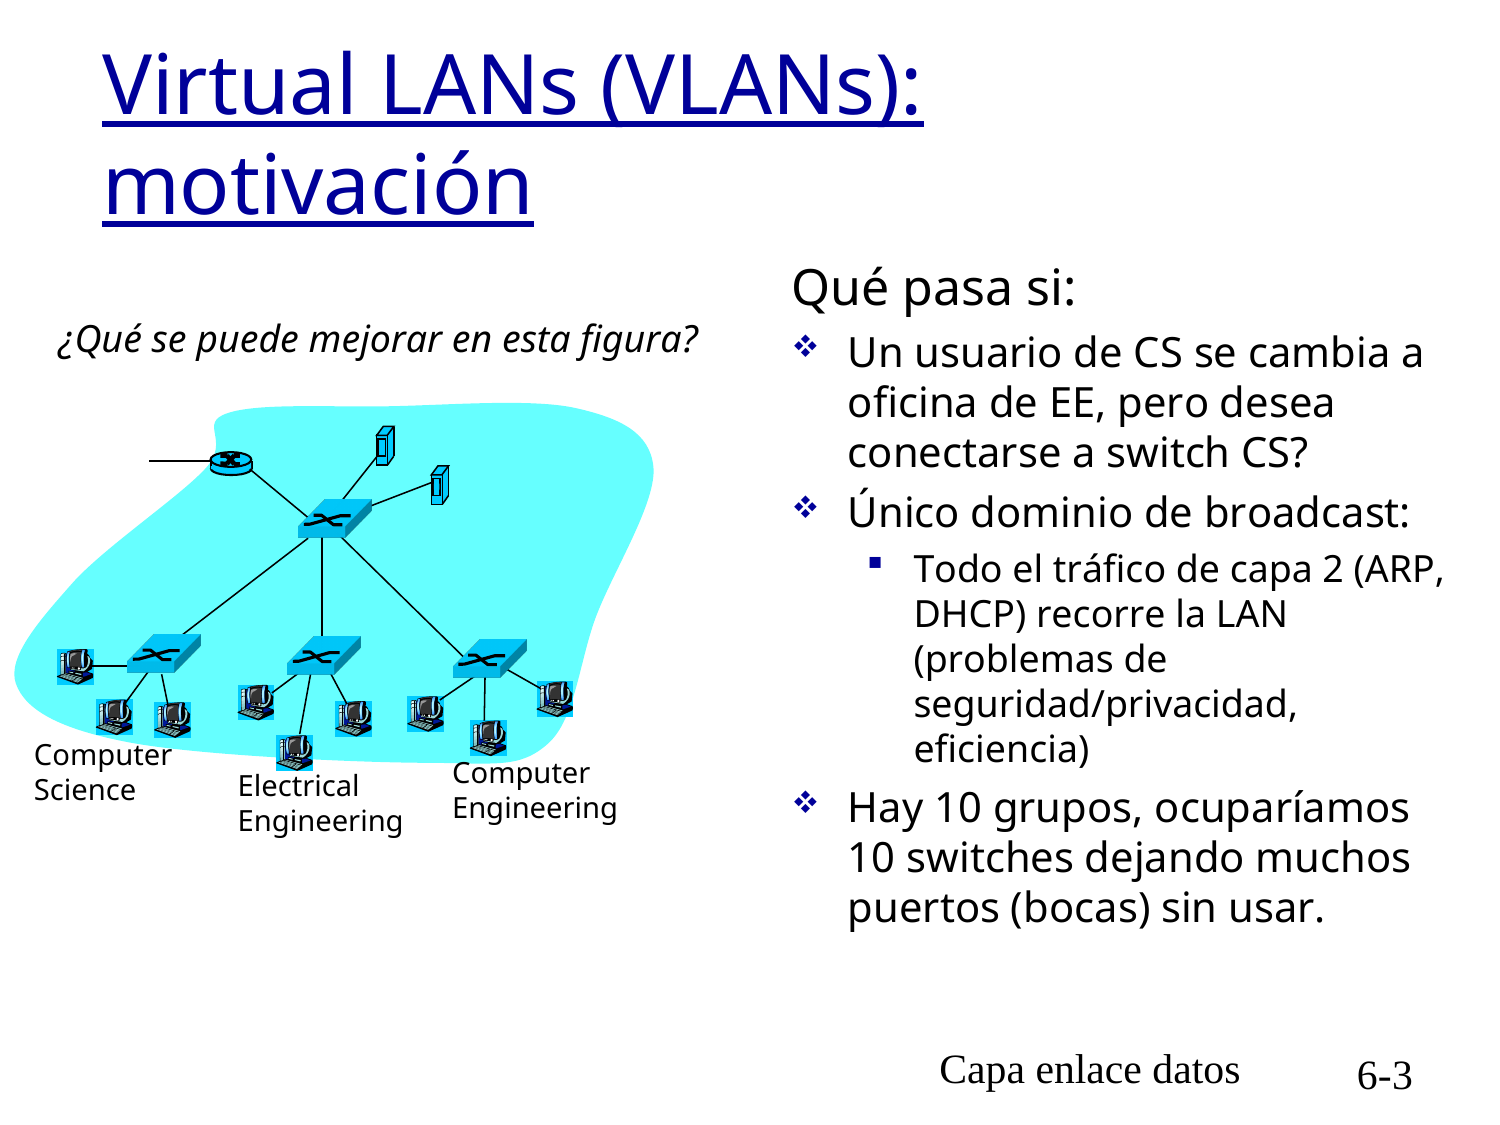

# Virtual LANs (VLANs): motivación
Qué pasa si:
Un usuario de CS se cambia a oficina de EE, pero desea conectarse a switch CS?
Único dominio de broadcast:
Todo el tráfico de capa 2 (ARP, DHCP) recorre la LAN (problemas de seguridad/privacidad, eficiencia)
Hay 10 grupos, ocuparíamos 10 switches dejando muchos puertos (bocas) sin usar.
¿Qué se puede mejorar en esta figura?
Computer
Science
Computer
Engineering
Electrical
Engineering
3